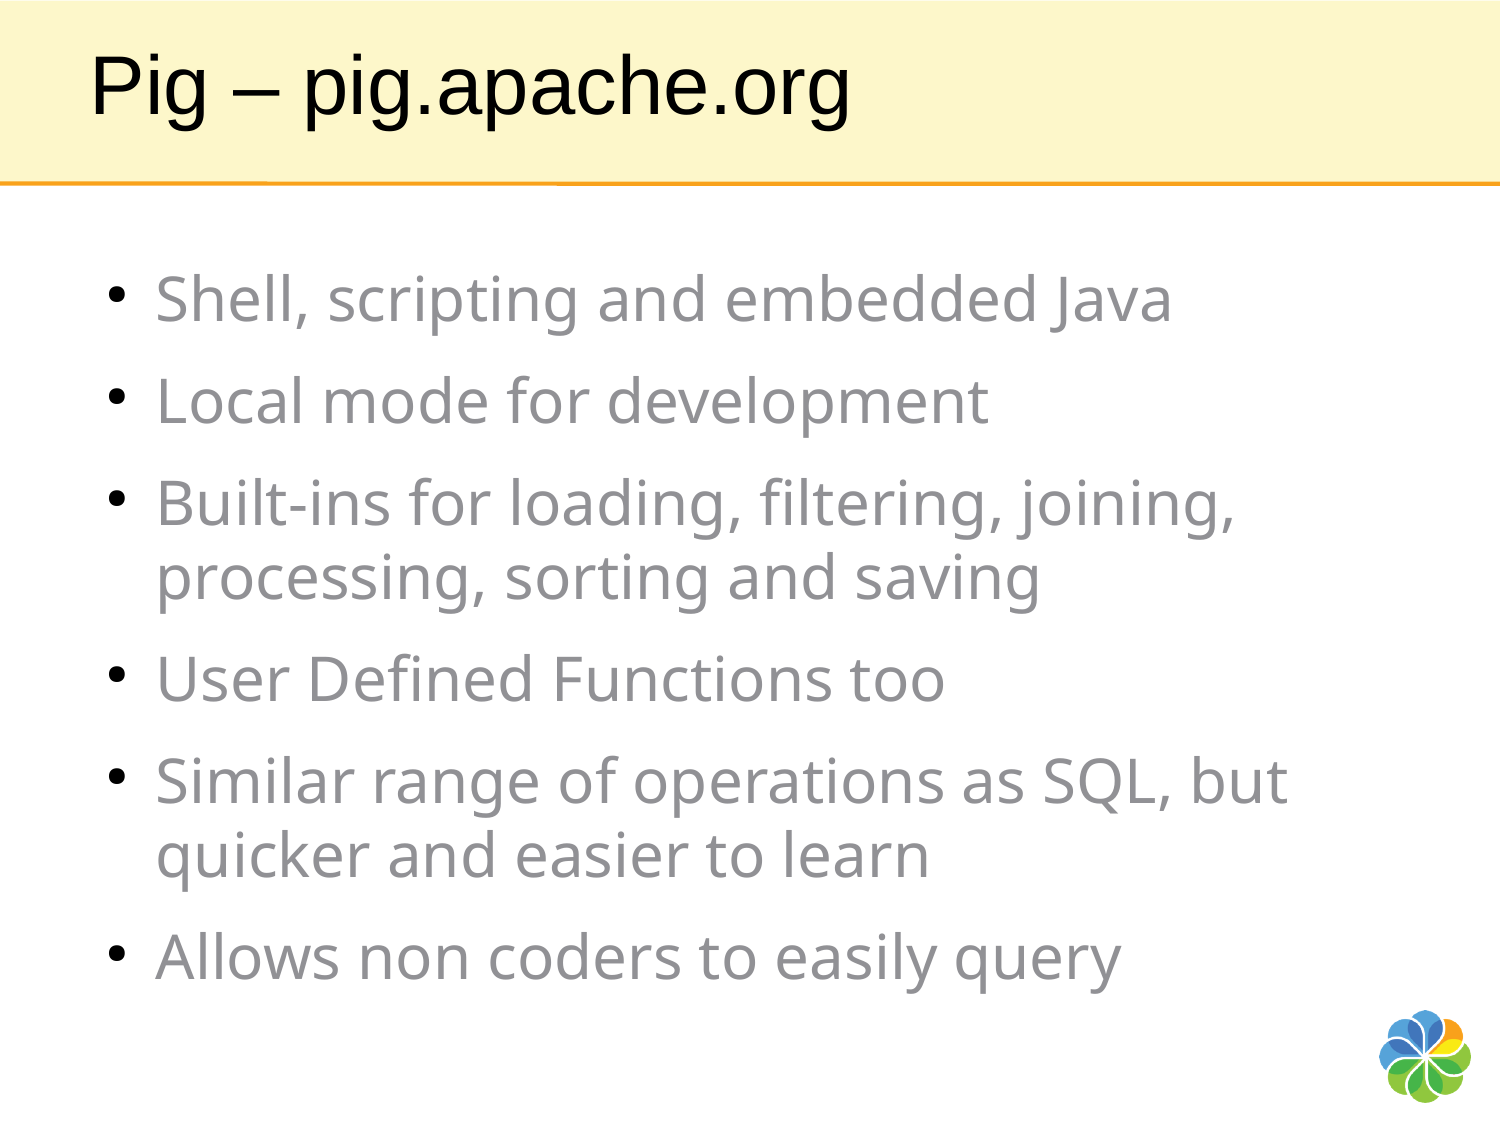

# Pig – pig.apache.org
Shell, scripting and embedded Java
Local mode for development
Built-ins for loading, filtering, joining, processing, sorting and saving
User Defined Functions too
Similar range of operations as SQL, but quicker and easier to learn
Allows non coders to easily query